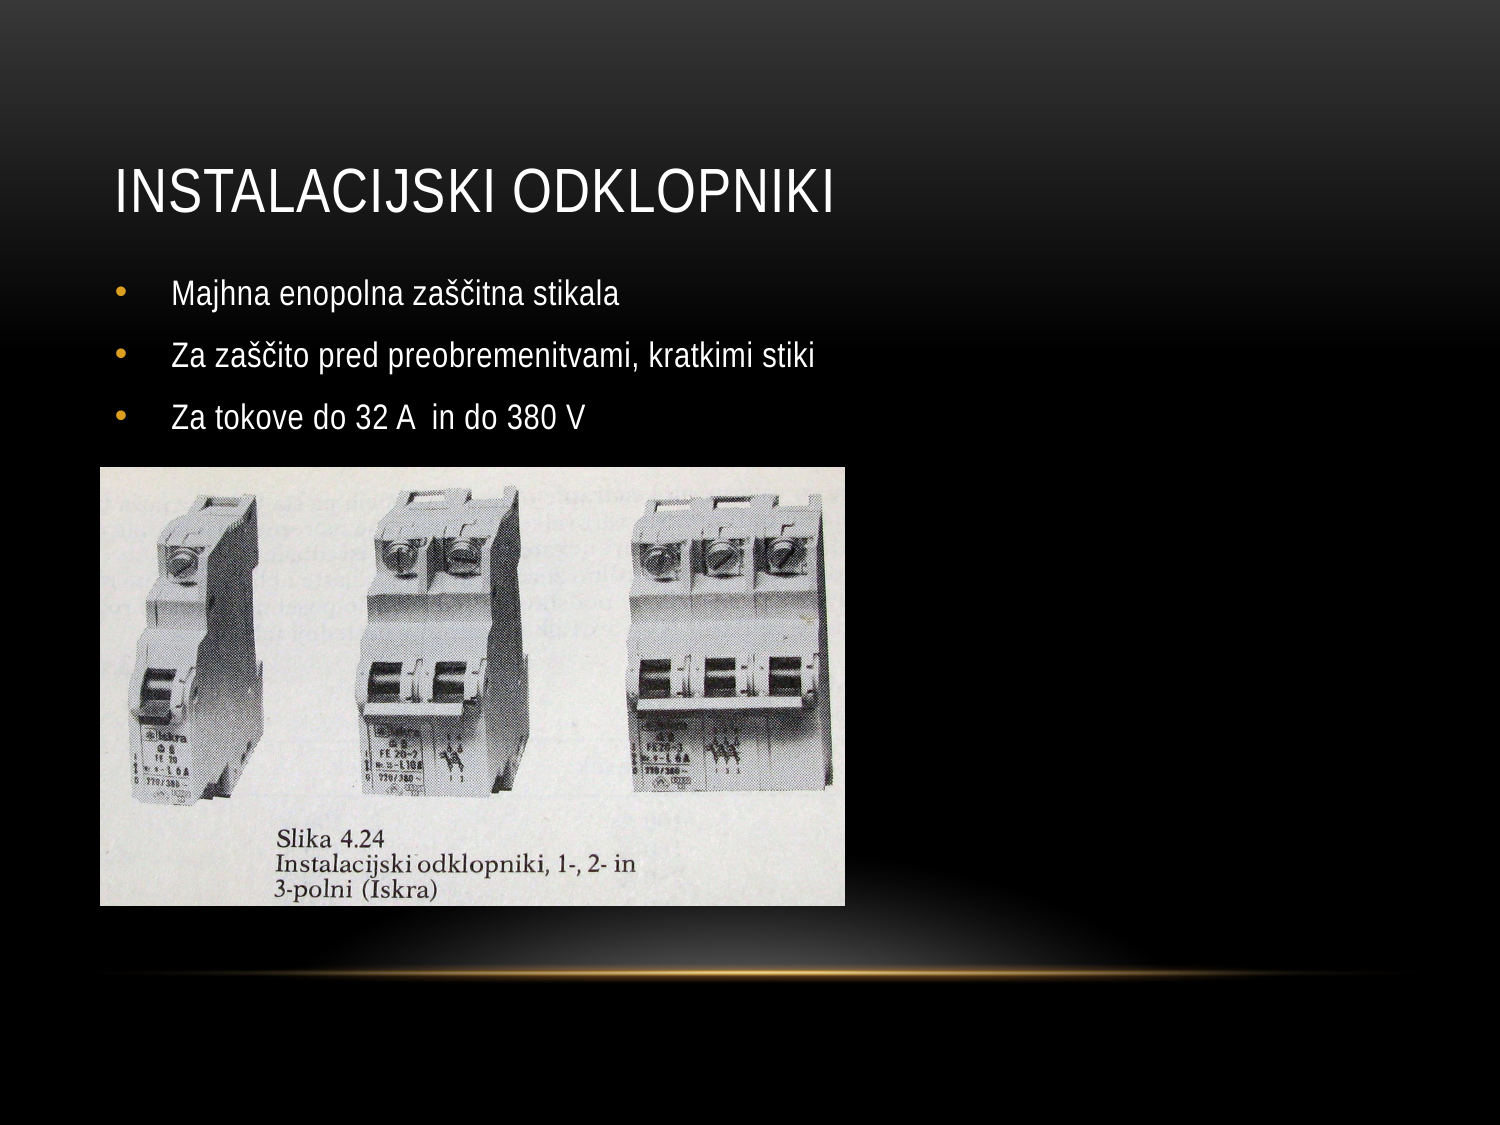

# Instalacijski odklopniki
Majhna enopolna zaščitna stikala
Za zaščito pred preobremenitvami, kratkimi stiki
Za tokove do 32 A in do 380 V